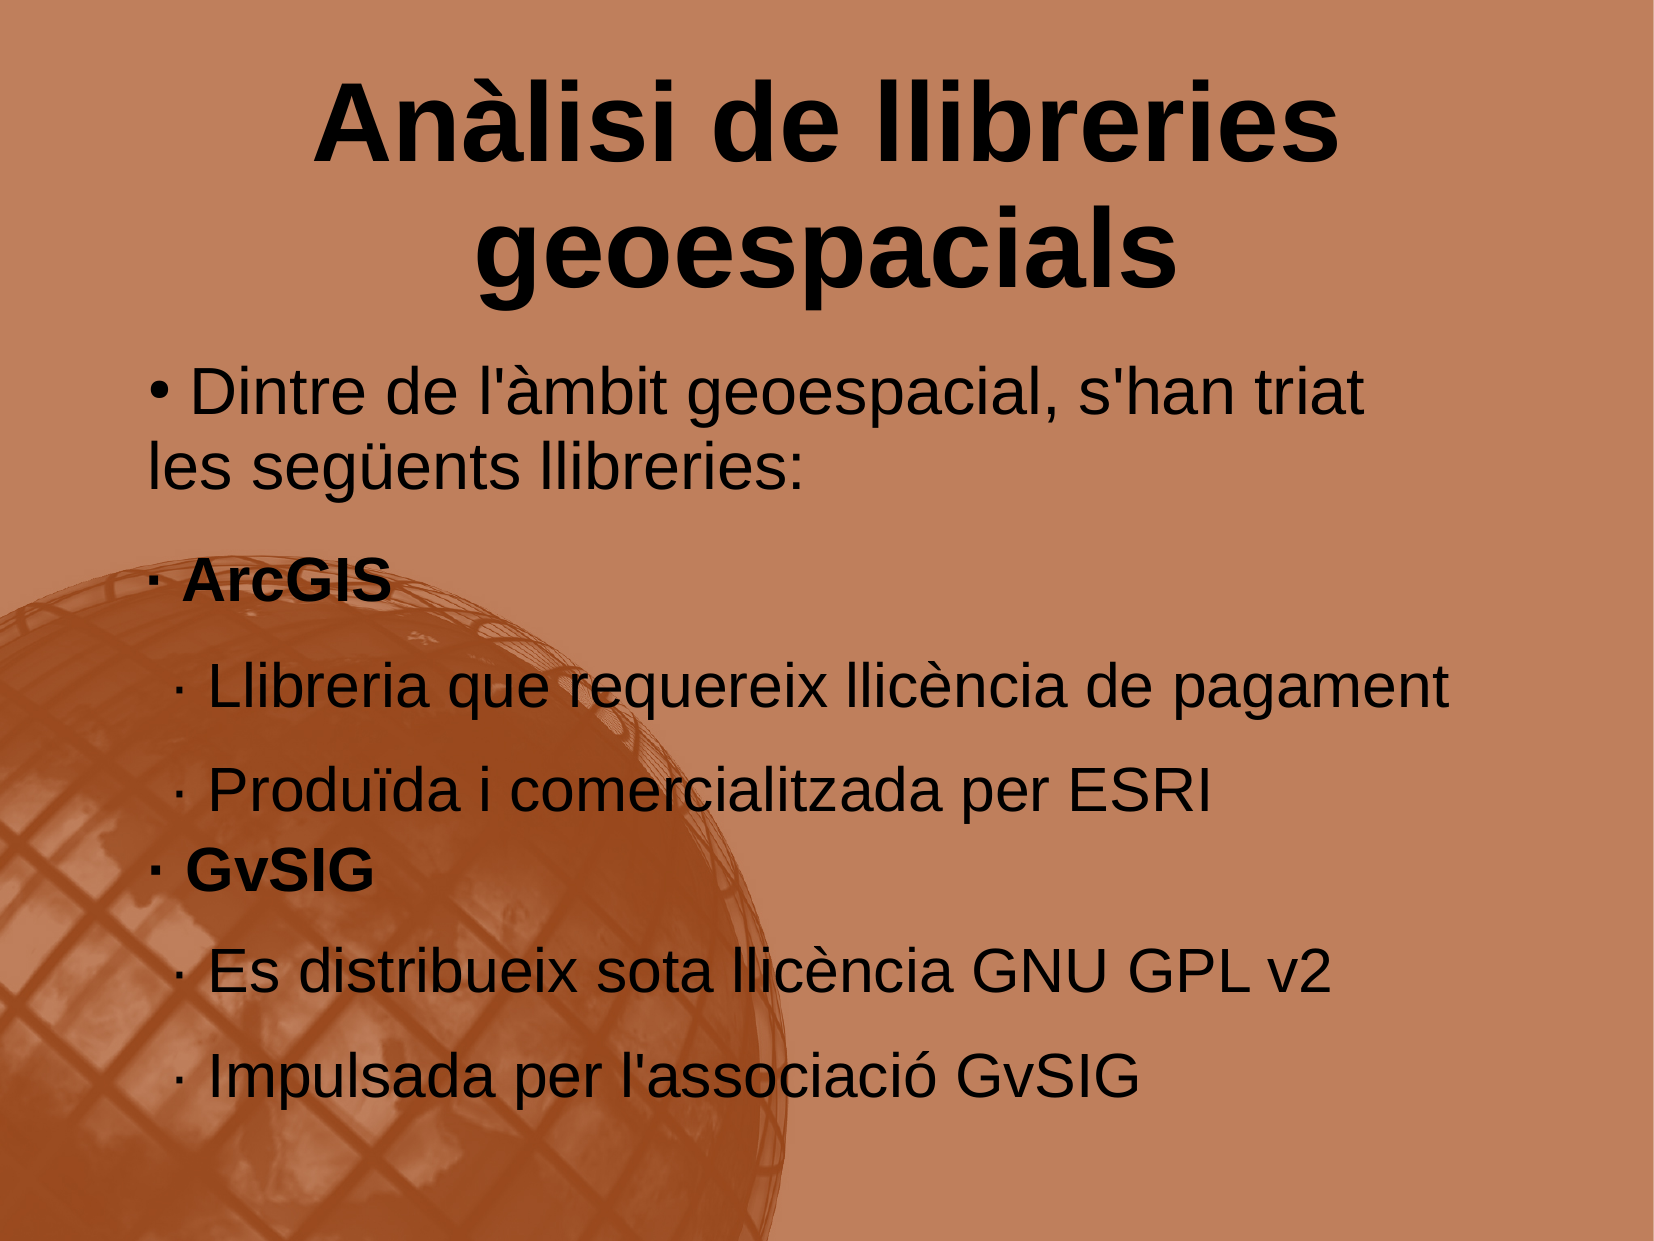

# Anàlisi de llibreries geoespacials
 Dintre de l'àmbit geoespacial, s'han triat les següents llibreries:
· ArcGIS
· Llibreria que requereix llicència de pagament
· Produïda i comercialitzada per ESRI
· GvSIG
· Es distribueix sota llicència GNU GPL v2
· Impulsada per l'associació GvSIG